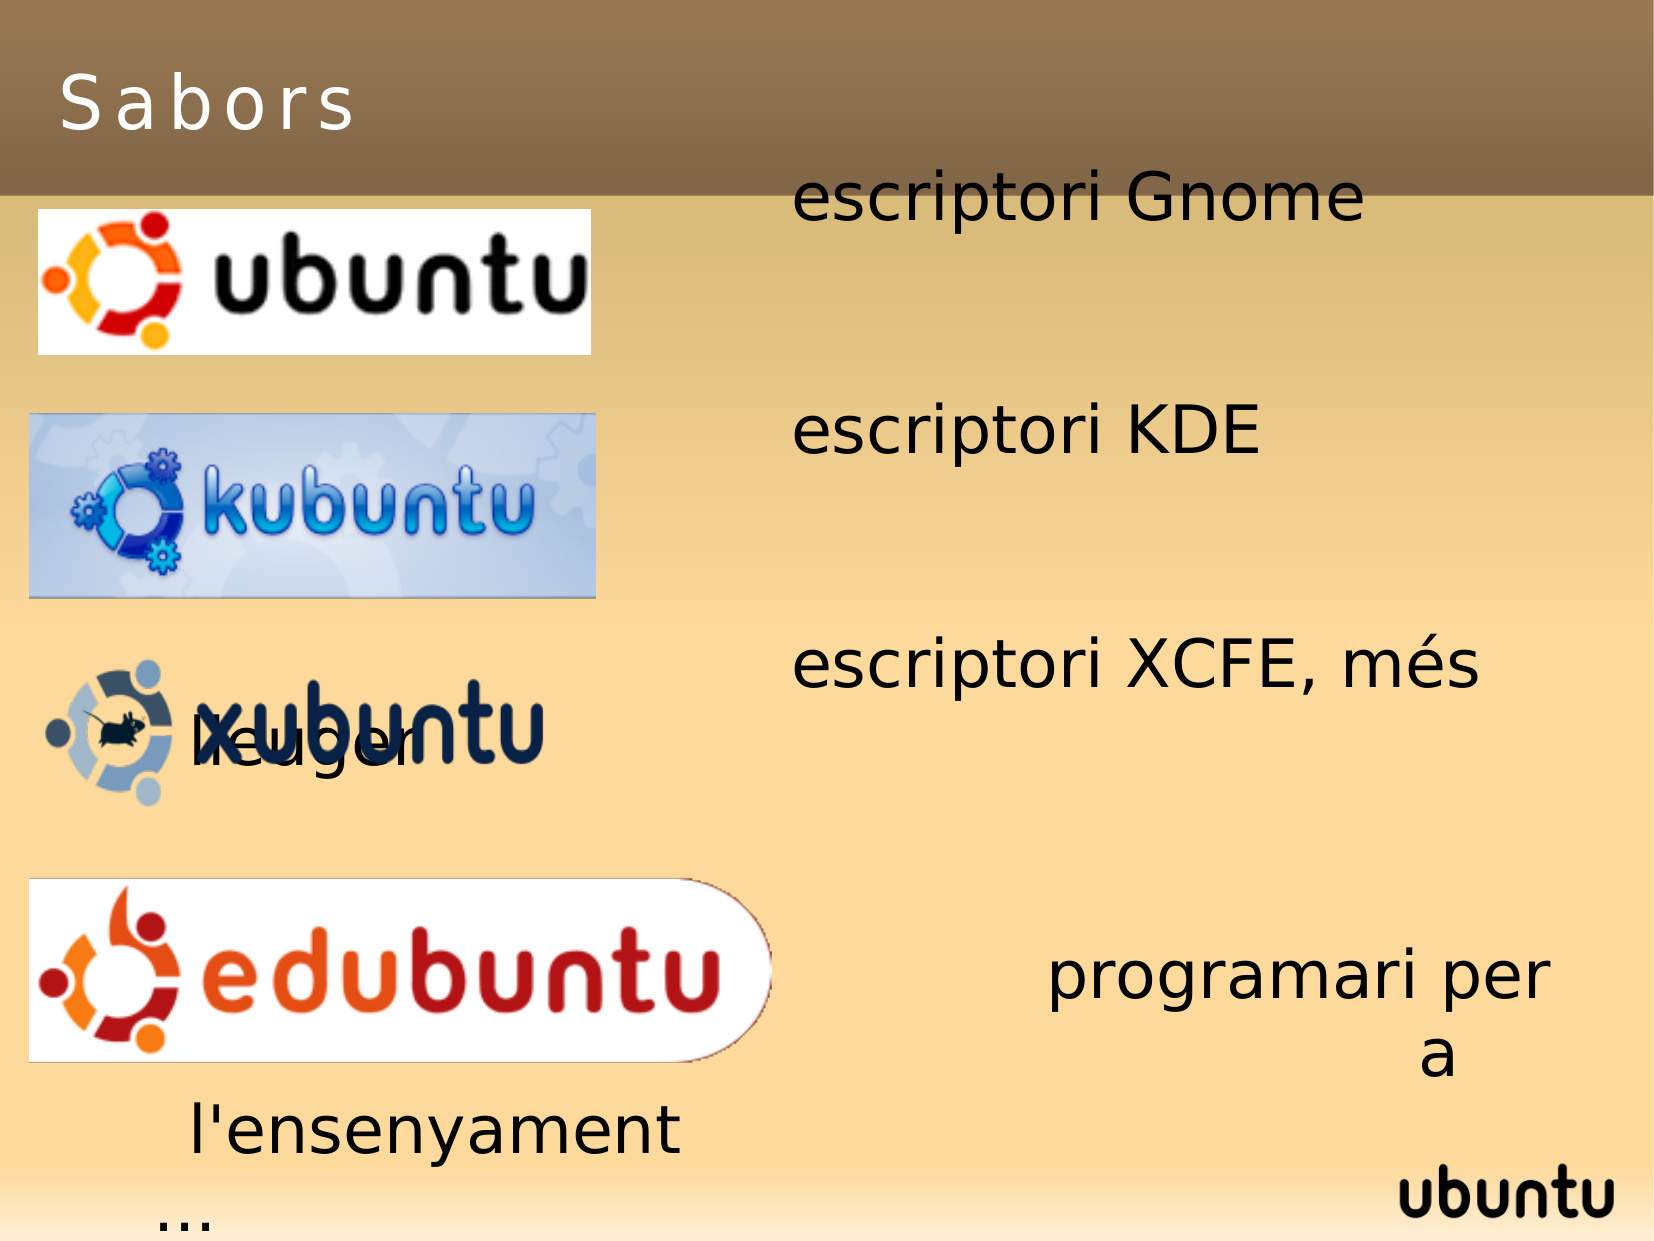

# Sabors
 escriptori Gnome
 escriptori KDE
 escriptori XCFE, més lleuger
 programari per a l'ensenyament
...